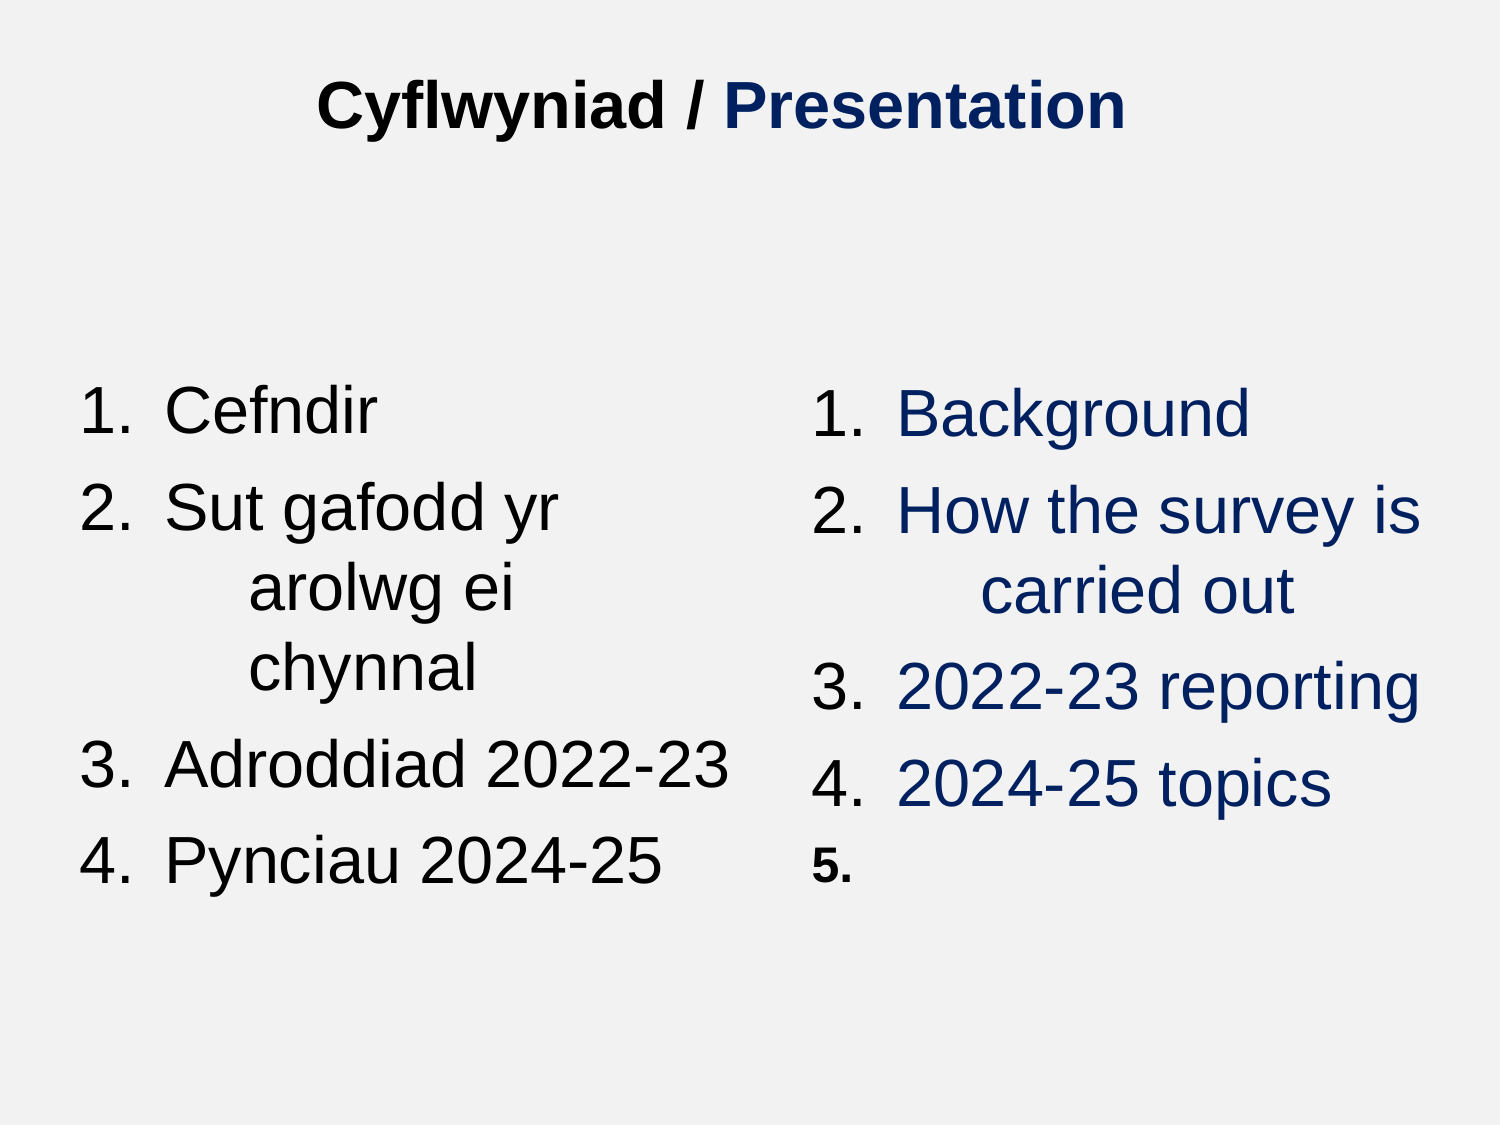

Cyflwyniad / Presentation
# Cefndir
Sut gafodd yr arolwg ei chynnal
Adroddiad 2022-23
Pynciau 2024-25
Background
How the survey is carried out
2022-23 reporting
2024-25 topics